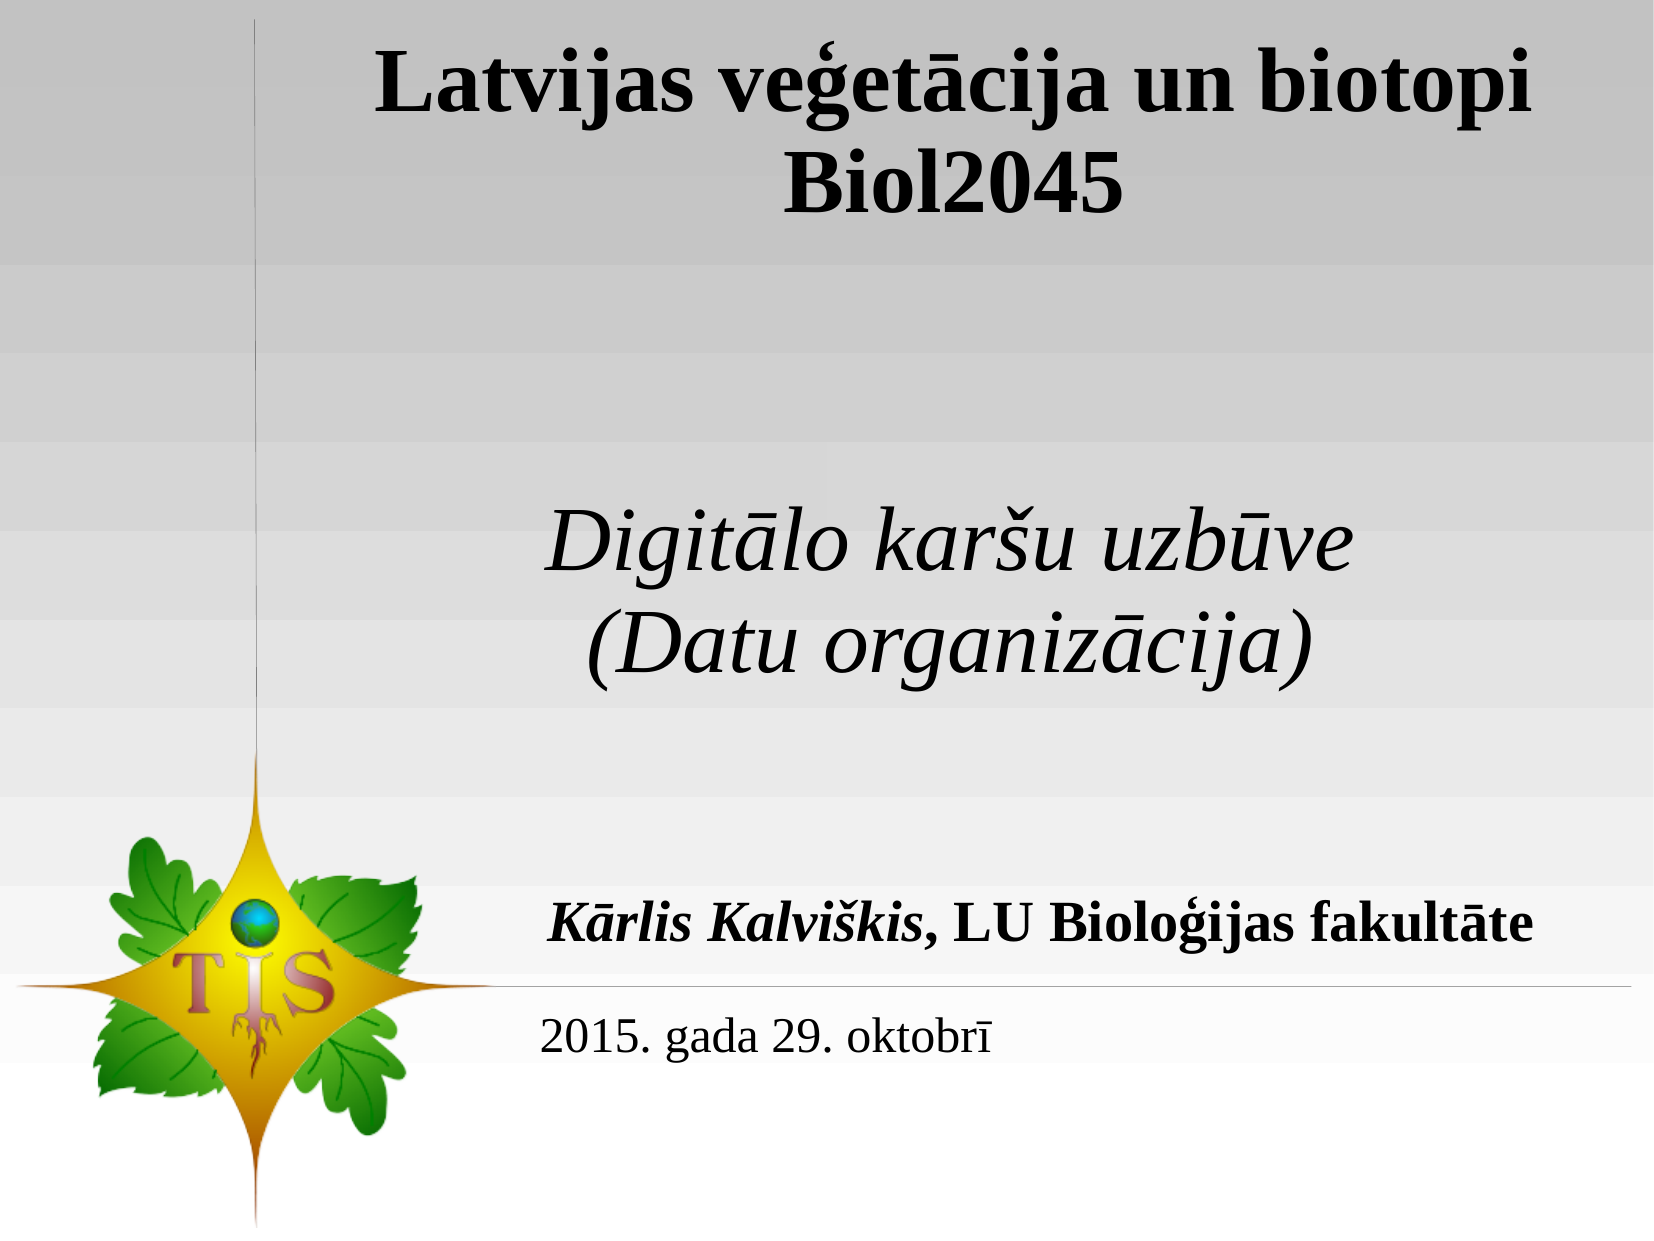

# Digitālo karšu uzbūve (Datu organizācija)
2015. gada 29. oktobrī